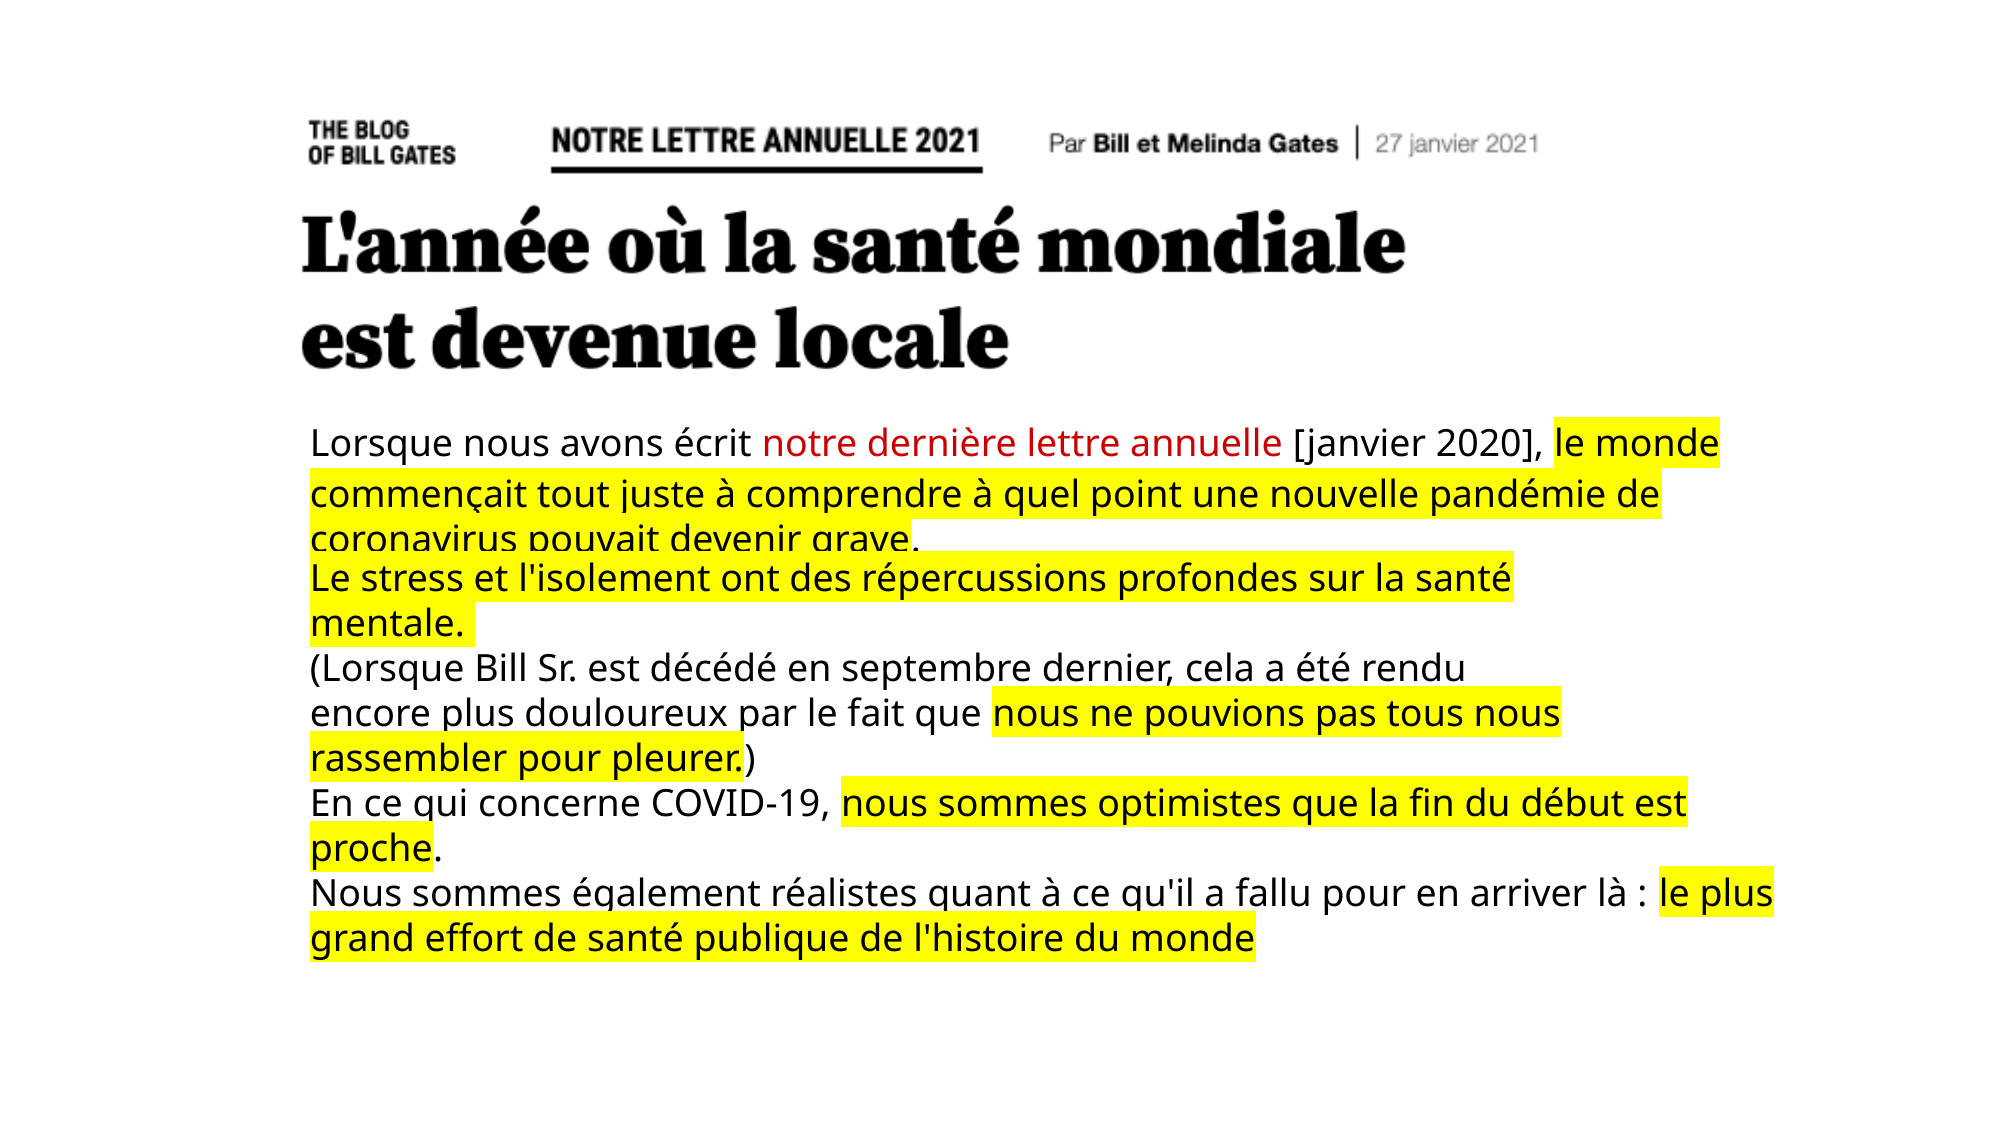

Lorsque nous avons écrit notre dernière lettre annuelle [janvier 2020], le monde commençait tout juste à comprendre à quel point une nouvelle pandémie de coronavirus pouvait devenir grave.
Le stress et l'isolement ont des répercussions profondes sur la santé mentale.
(Lorsque Bill Sr. est décédé en septembre dernier, cela a été rendu encore plus douloureux par le fait que nous ne pouvions pas tous nous rassembler pour pleurer.)
En ce qui concerne COVID-19, nous sommes optimistes que la fin du début est proche.
Nous sommes également réalistes quant à ce qu'il a fallu pour en arriver là : le plus grand effort de santé publique de l'histoire du monde